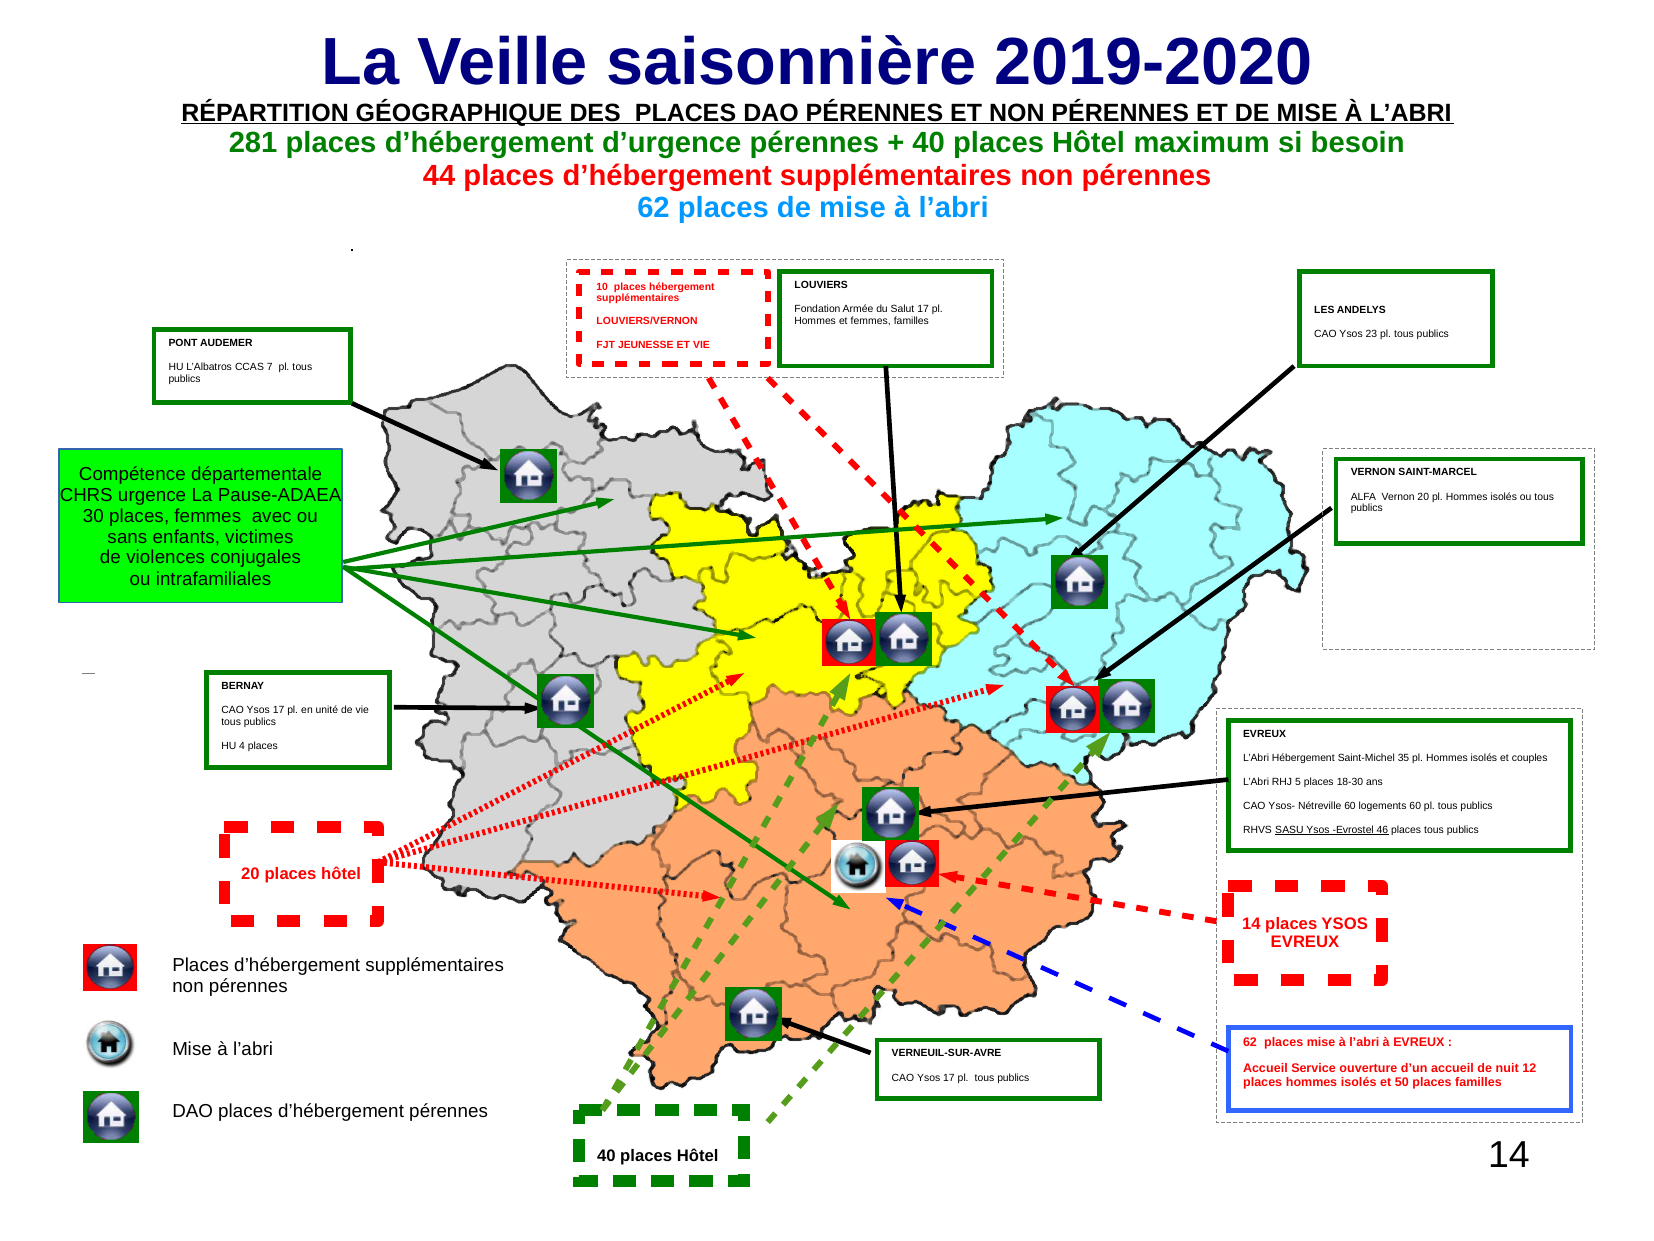

La Veille saisonnière 2019-2020
RÉPARTITION GÉOGRAPHIQUE DES PLACES DAO PÉRENNES ET NON PÉRENNES ET DE MISE À L’ABRI
281 places d’hébergement d’urgence pérennes + 40 places Hôtel maximum si besoin
44 places d’hébergement supplémentaires non pérennes
62 places de mise à l’abri
LES ANDELYS
CAO Ysos 23 pl. tous publics
10 places hébergement supplémentaires
LOUVIERS/VERNON
FJT JEUNESSE ET VIE
LOUVIERS
Fondation Armée du Salut 17 pl. Hommes et femmes, familles
PONT AUDEMER
HU L’Albatros CCAS 7 pl. tous publics
Compétence départementale
CHRS urgence La Pause-ADAEA
30 places, femmes avec ou
sans enfants, victimes
de violences conjugales
ou intrafamiliales
VERNON SAINT-MARCEL
ALFA Vernon 20 pl. Hommes isolés ou tous publics
BERNAY
CAO Ysos 17 pl. en unité de vie tous publics
HU 4 places
EVREUX
L’Abri Hébergement Saint-Michel 35 pl. Hommes isolés et couples
L’Abri RHJ 5 places 18-30 ans
CAO Ysos- Nétreville 60 logements 60 pl. tous publics
RHVS SASU Ysos -Evrostel 46 places tous publics
20 places 20hôtel
20 places hôtel
14 places YSOS
EVREUX
Places d’hébergement supplémentaires non pérennes
Mise à l’abri
DAO places d’hébergement pérennes
62 places mise à l’abri à EVREUX :
Accueil Service ouverture d’un accueil de nuit 12 places hommes isolés et 50 places familles
VERNEUIL-SUR-AVRE
CAO Ysos 17 pl. tous publics
40 places Hôtel